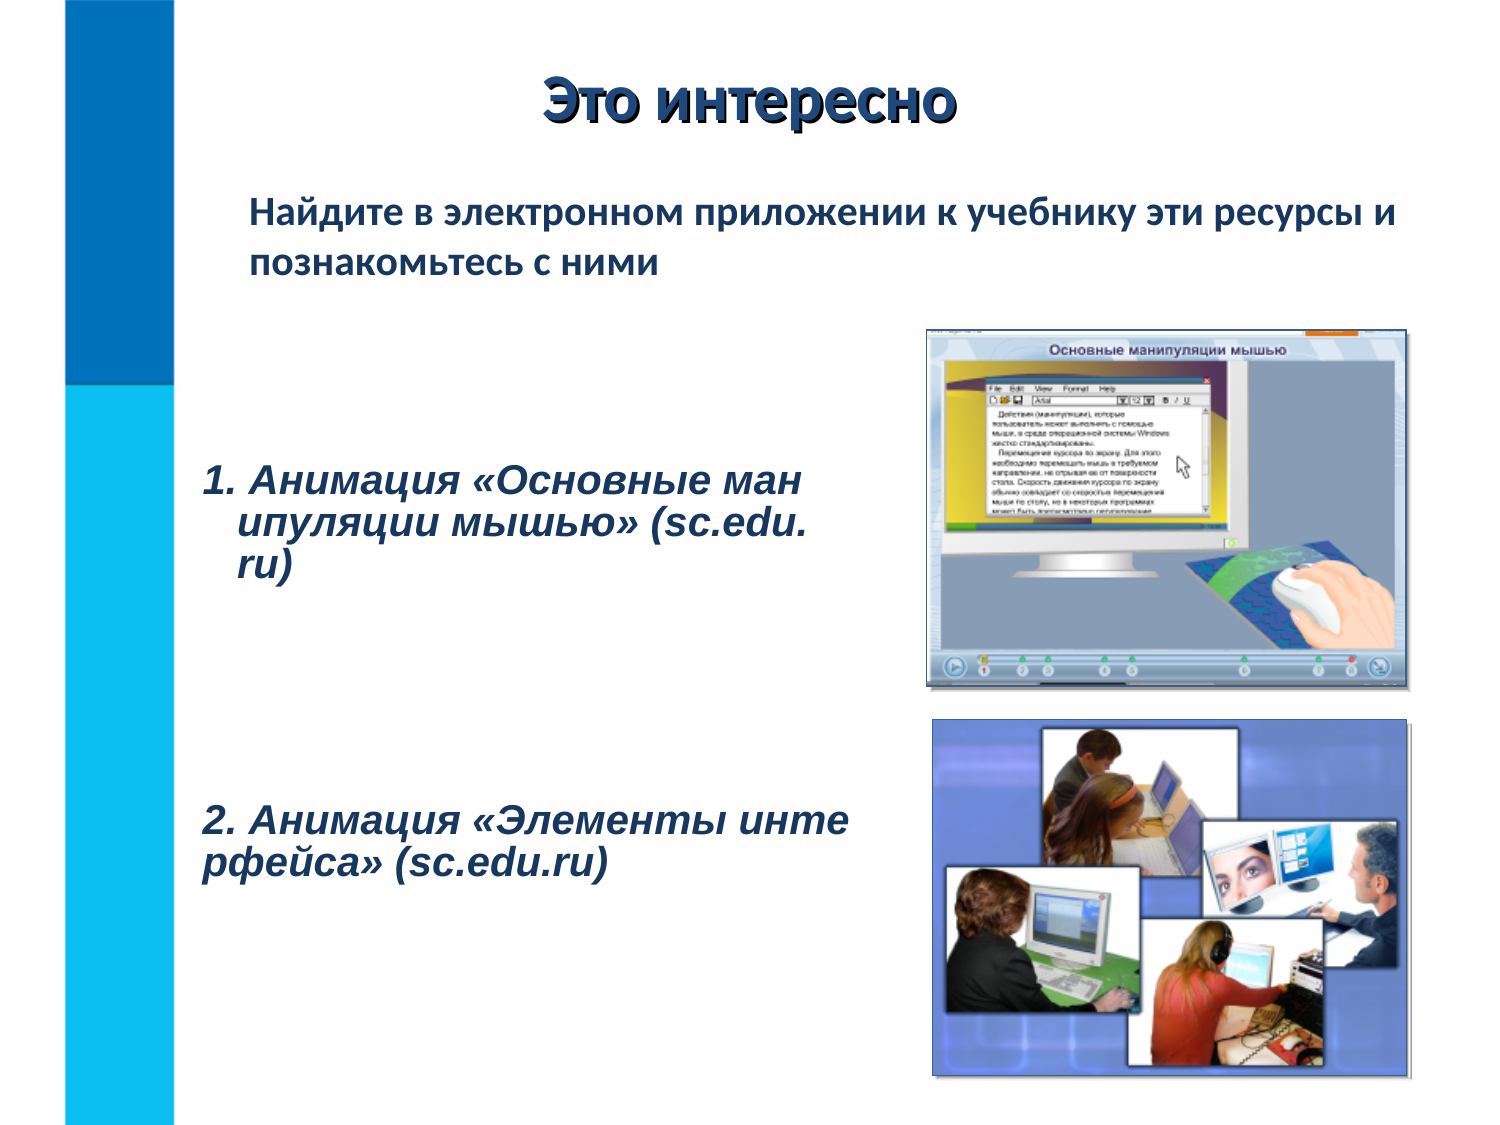

# Это интересно
Найдите в электронном приложении к учебнику эти ресурсы и познакомьтесь с ними
 Анимация «Основные манипуляции мышью» (sc.edu.ru)
2. Анимация «Элементы интерфейса» (sc.edu.ru)